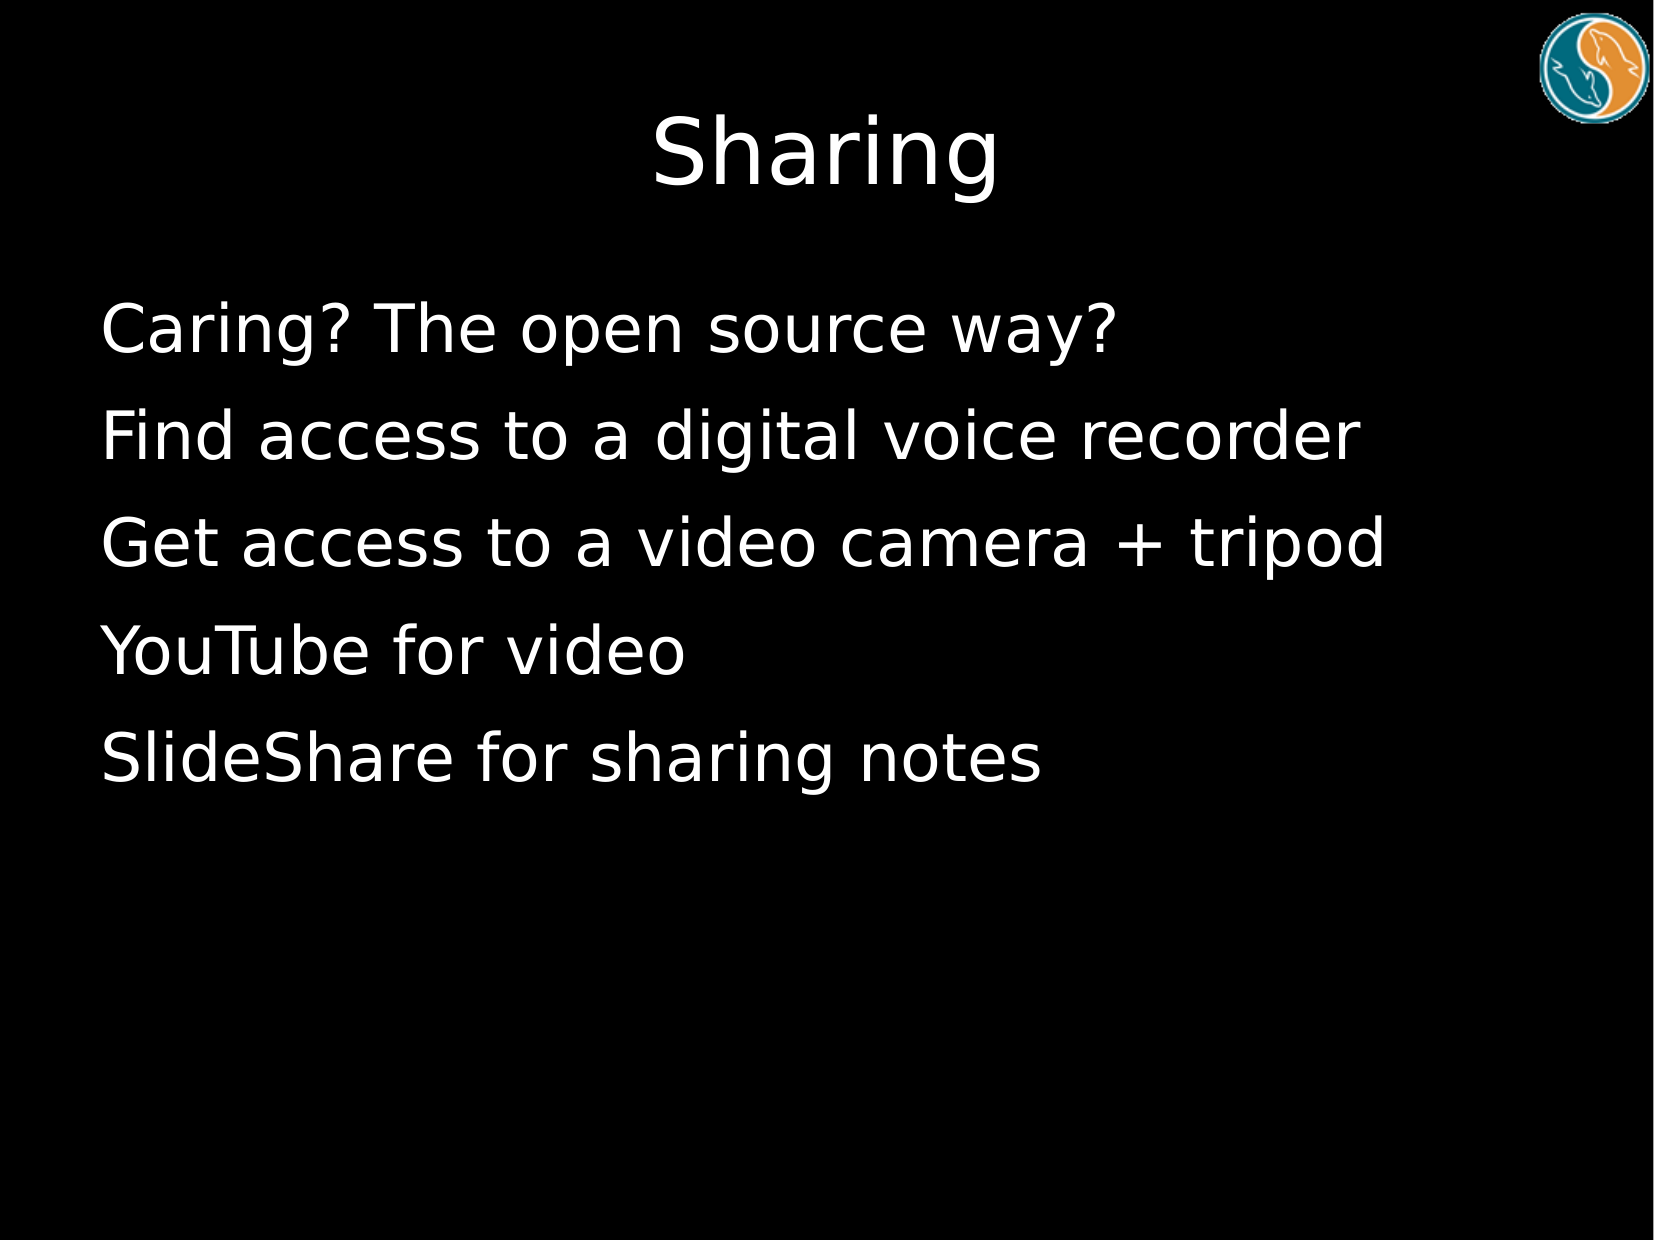

# Sharing
Caring? The open source way?
Find access to a digital voice recorder
Get access to a video camera + tripod
YouTube for video
SlideShare for sharing notes